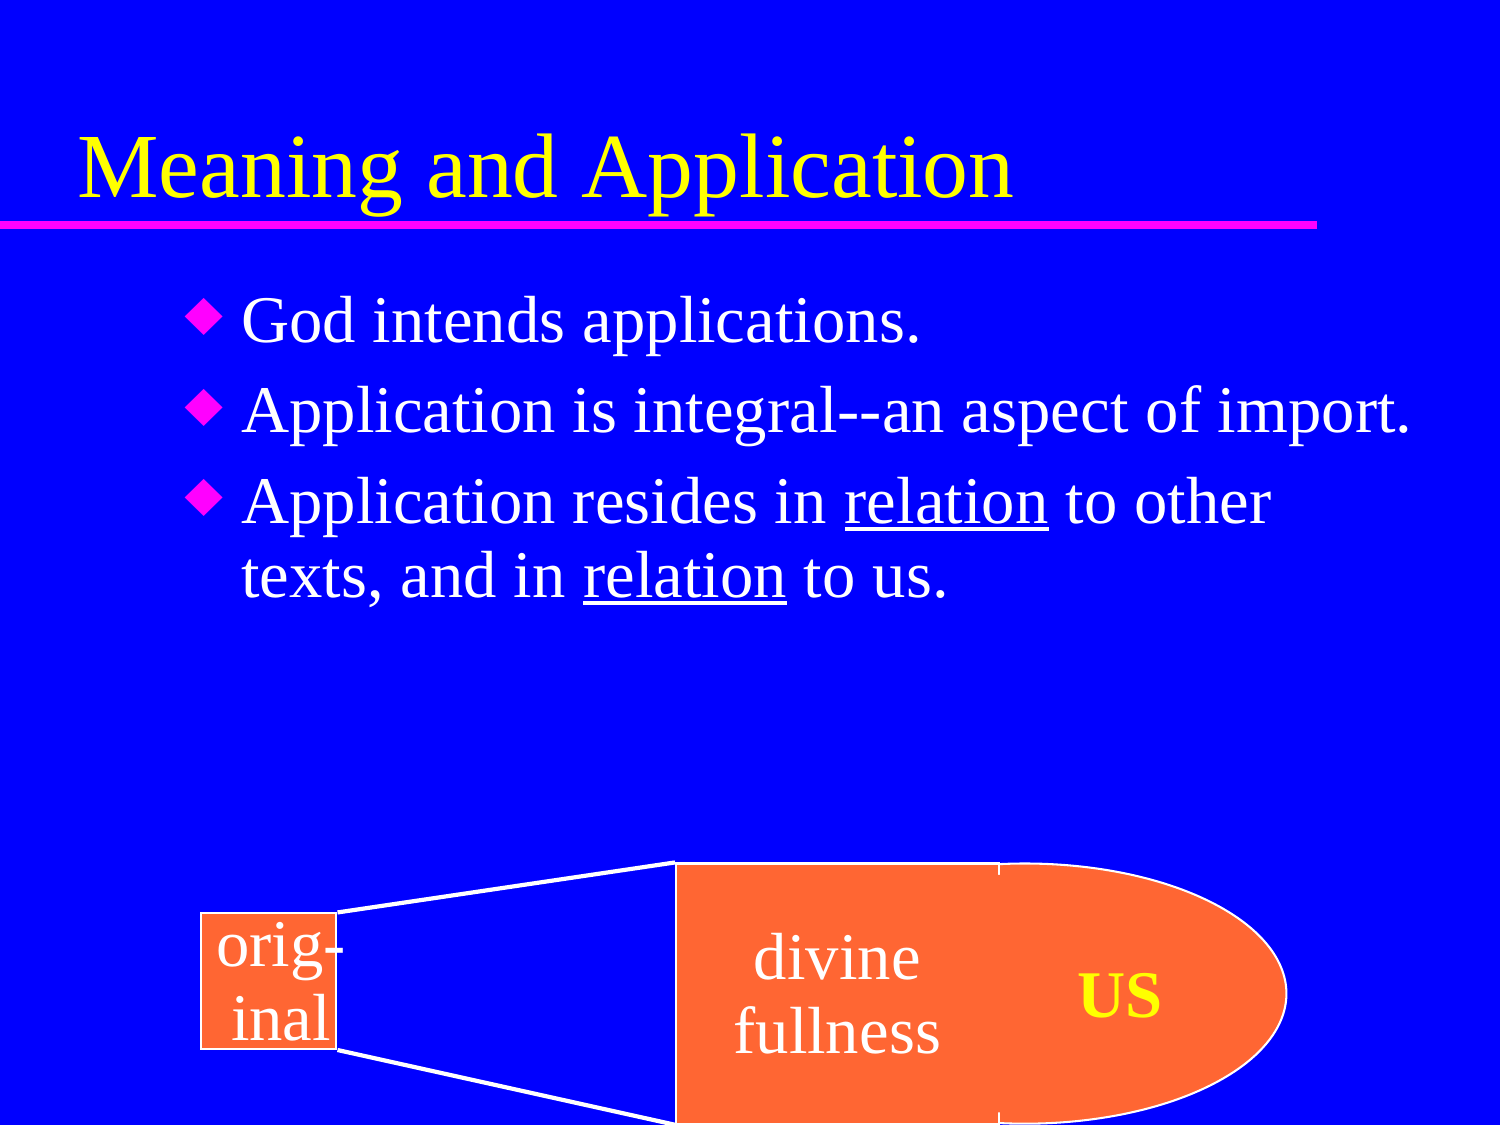

# Meaning and Application
God intends applications.
Application is integral--an aspect of import.
Application resides in relation to other texts, and in relation to us.
divine
fullness
orig-
inal
US